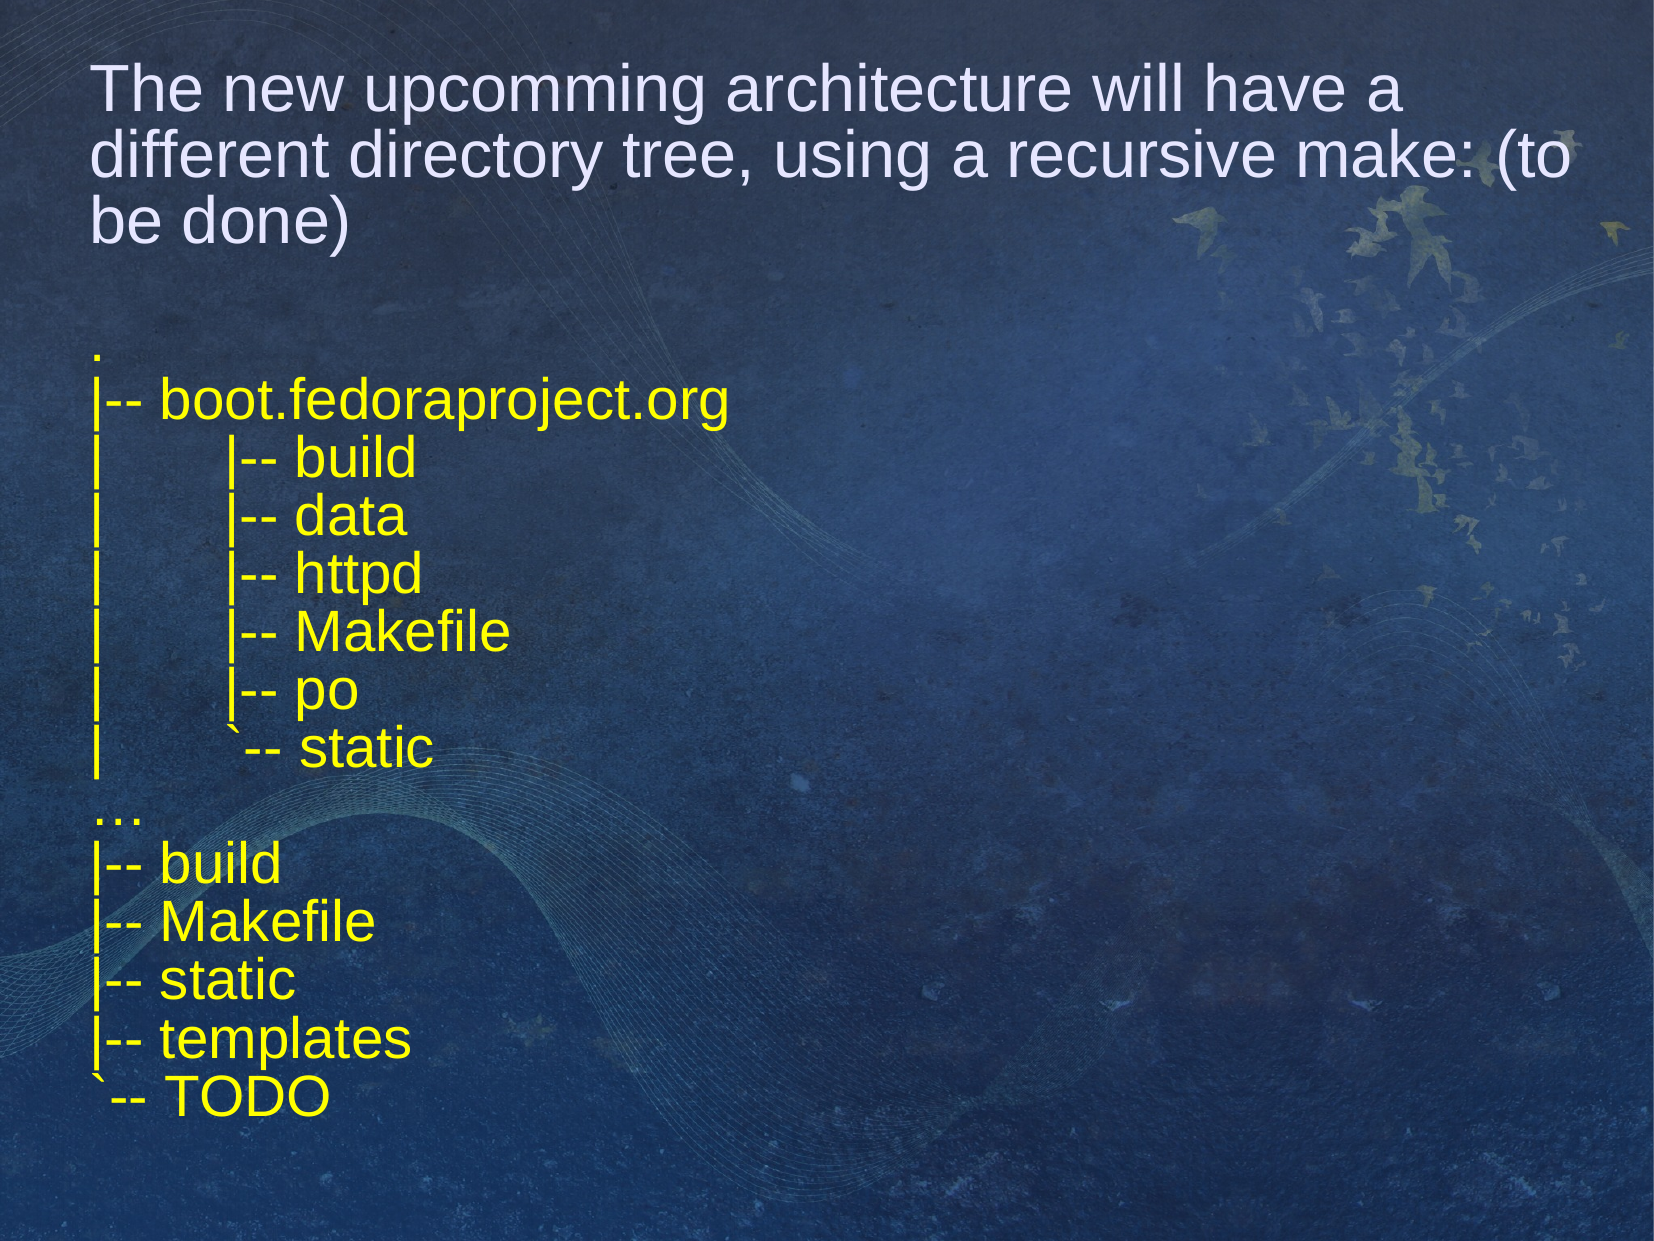

The new upcomming architecture will have a different directory tree, using a recursive make: (to be done)
.
|-- boot.fedoraproject.org
|	 |-- build
|	 |-- data
|	 |-- httpd
|	 |-- Makefile
|	 |-- po
|	 `-- static
…
|-- build
|-- Makefile
|-- static
|-- templates
`-- TODO